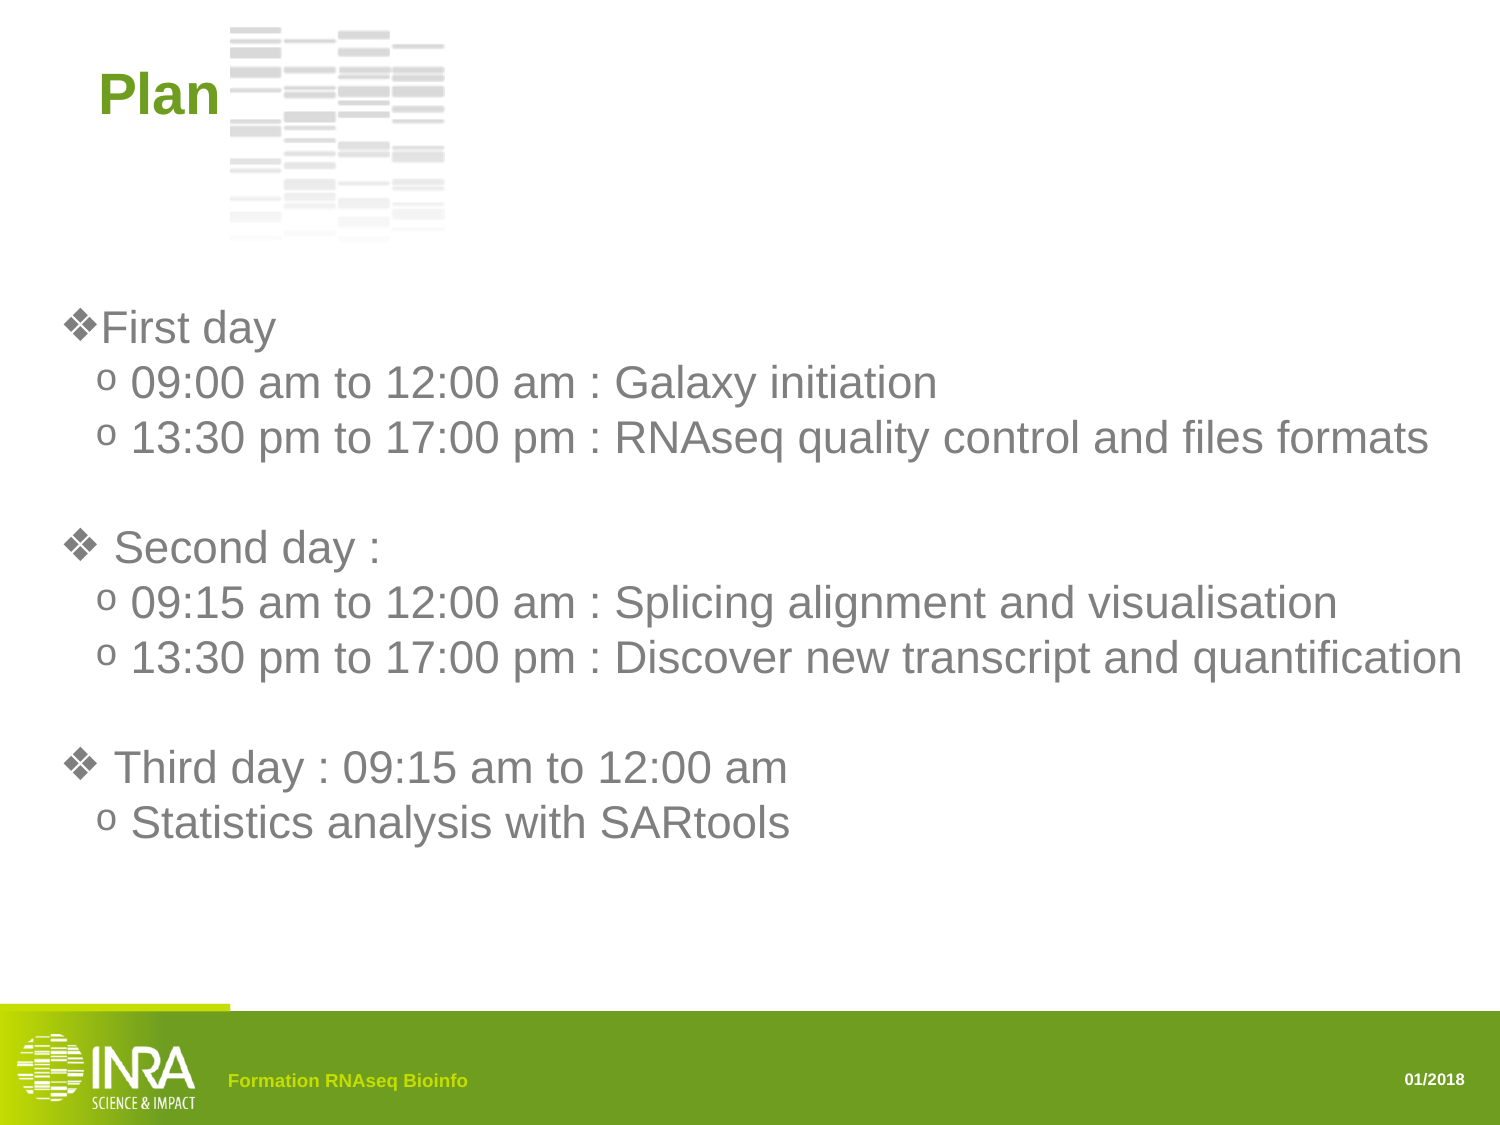

Plan
First day
09:00 am to 12:00 am : Galaxy initiation
13:30 pm to 17:00 pm : RNAseq quality control and files formats
 Second day :
09:15 am to 12:00 am : Splicing alignment and visualisation
13:30 pm to 17:00 pm : Discover new transcript and quantification
 Third day : 09:15 am to 12:00 am
Statistics analysis with SARtools